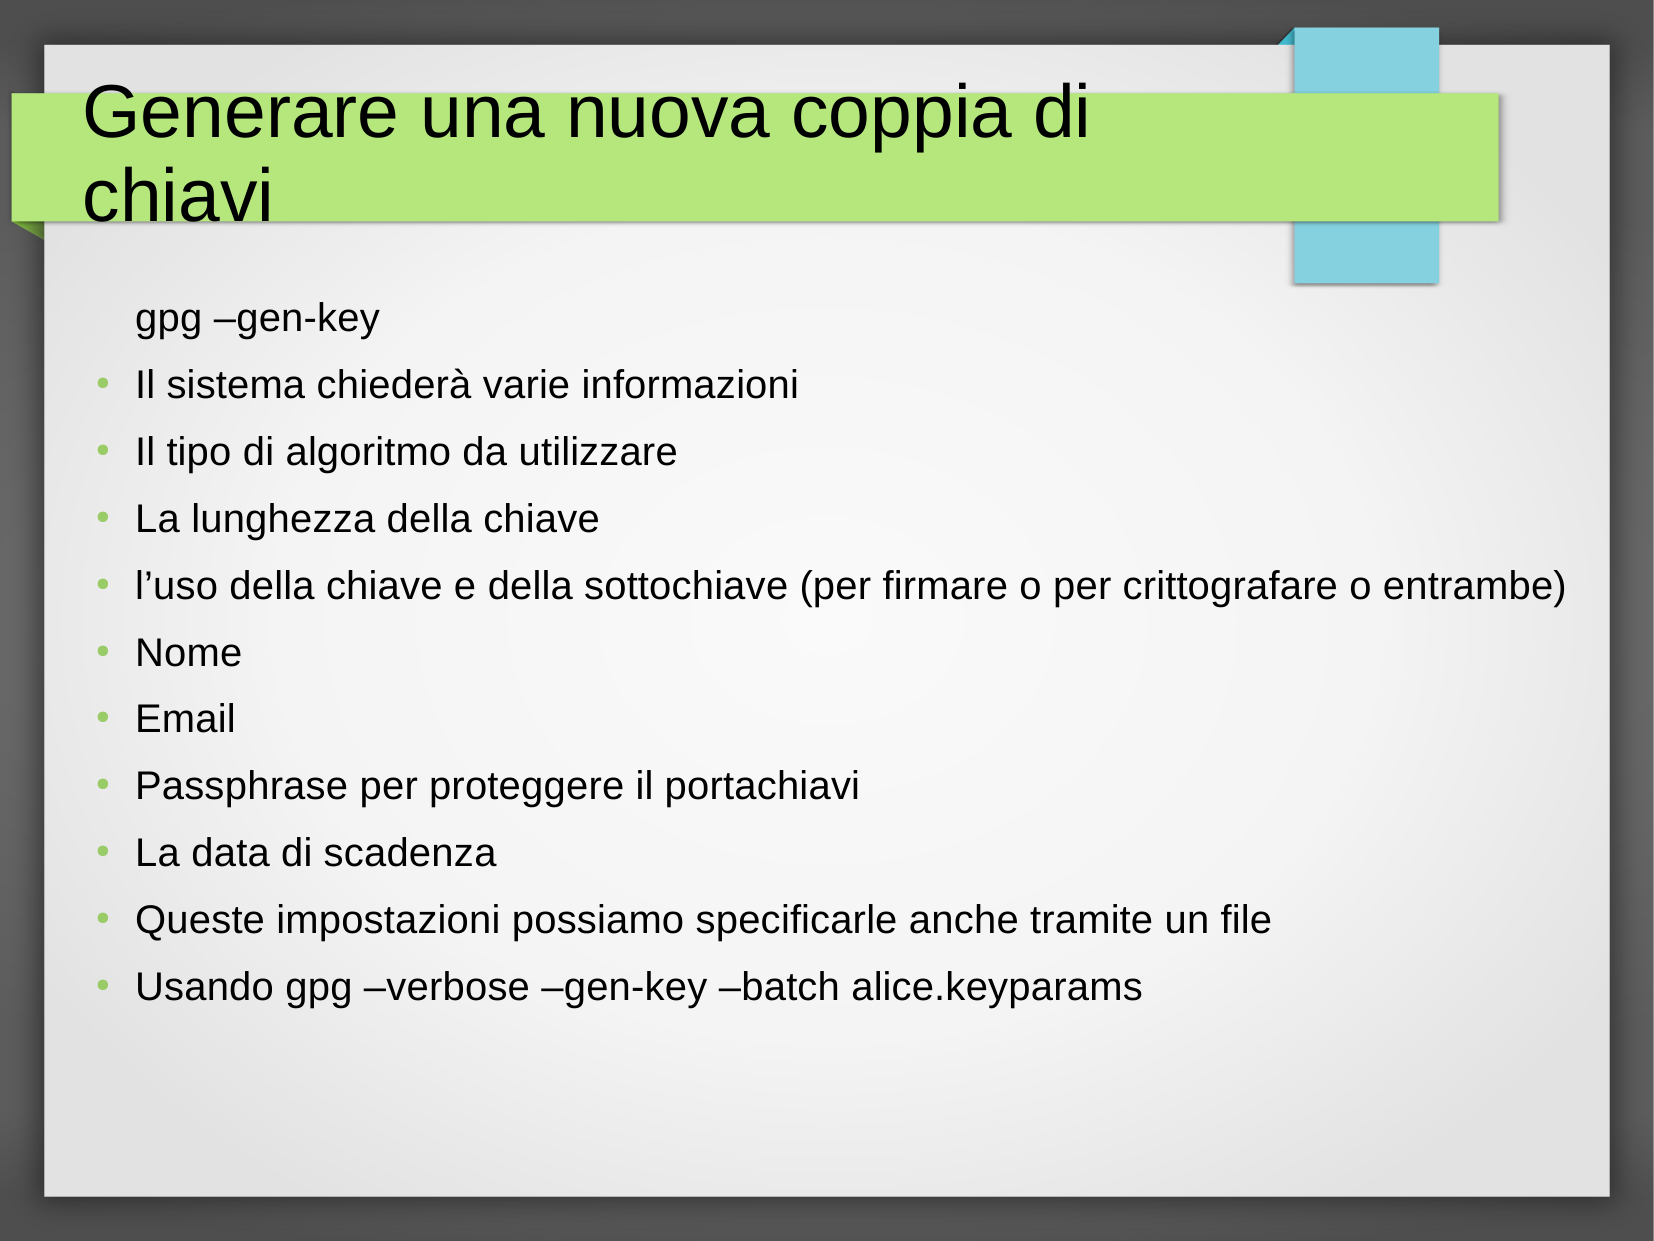

# Generare una nuova coppia di chiavi
gpg –gen-key
Il sistema chiederà varie informazioni
Il tipo di algoritmo da utilizzare
La lunghezza della chiave
l’uso della chiave e della sottochiave (per firmare o per crittografare o entrambe)
Nome
Email
Passphrase per proteggere il portachiavi
La data di scadenza
Queste impostazioni possiamo specificarle anche tramite un file
Usando gpg –verbose –gen-key –batch alice.keyparams